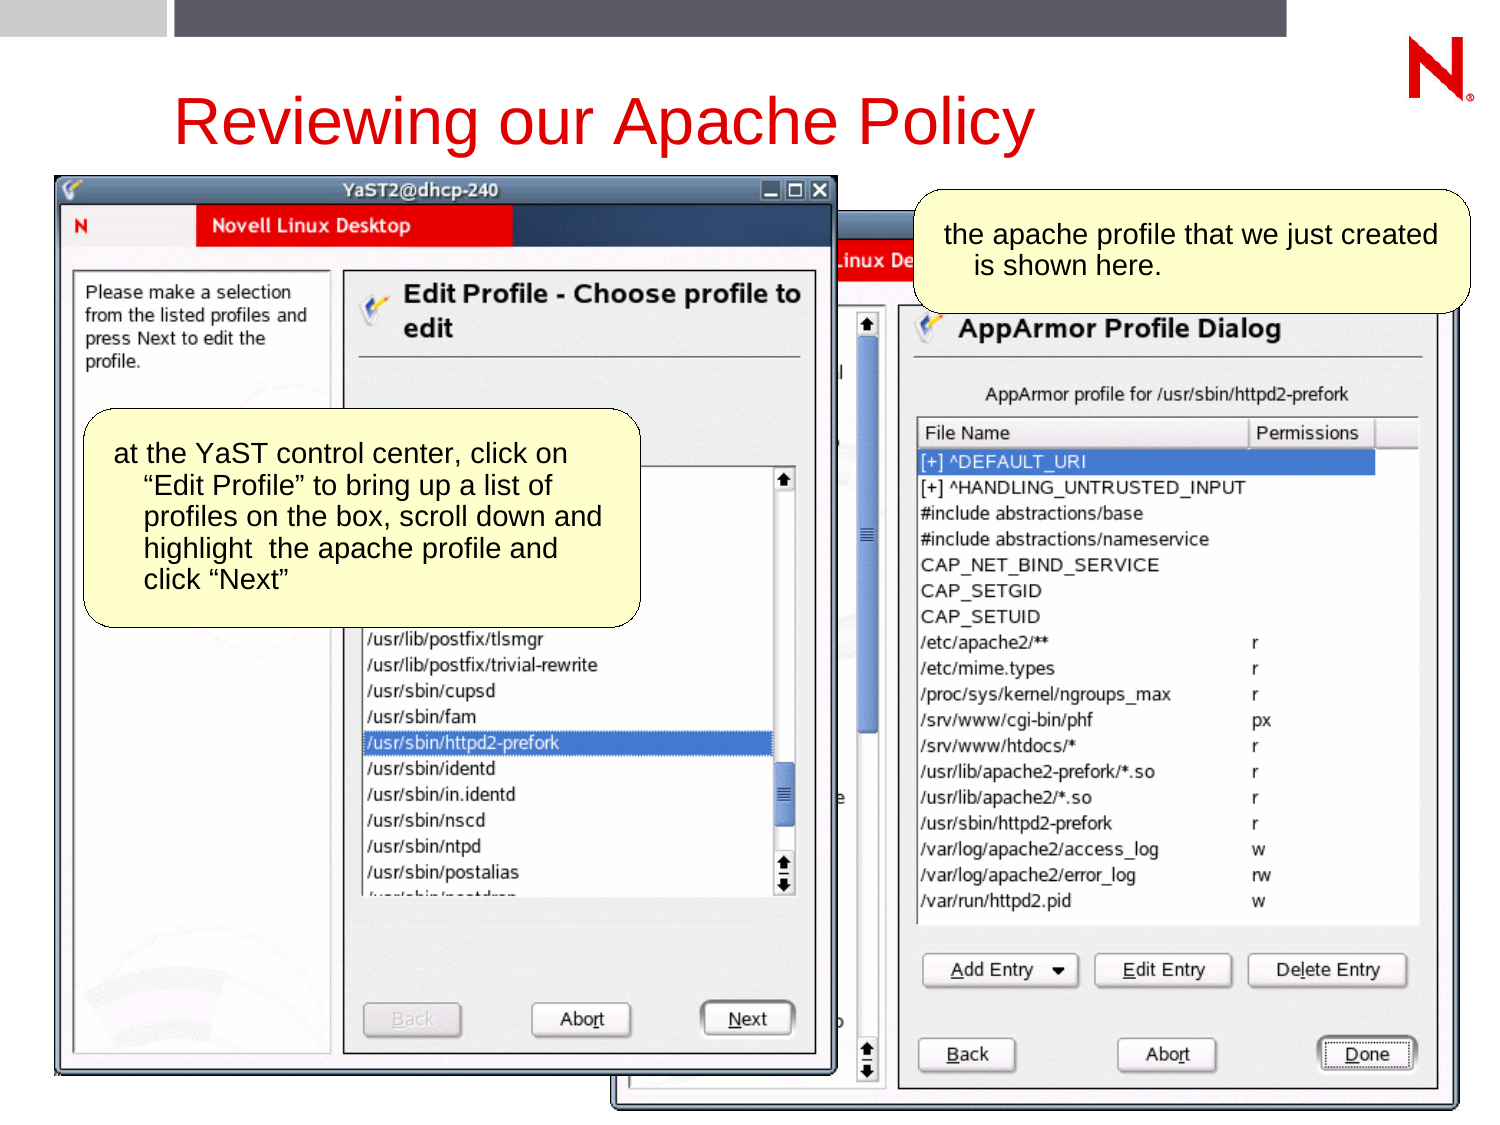

# Reviewing our Apache Policy
the apache profile that we just created is shown here.
at the YaST control center, click on “Edit Profile” to bring up a list of profiles on the box, scroll down and highlight the apache profile and click “Next”